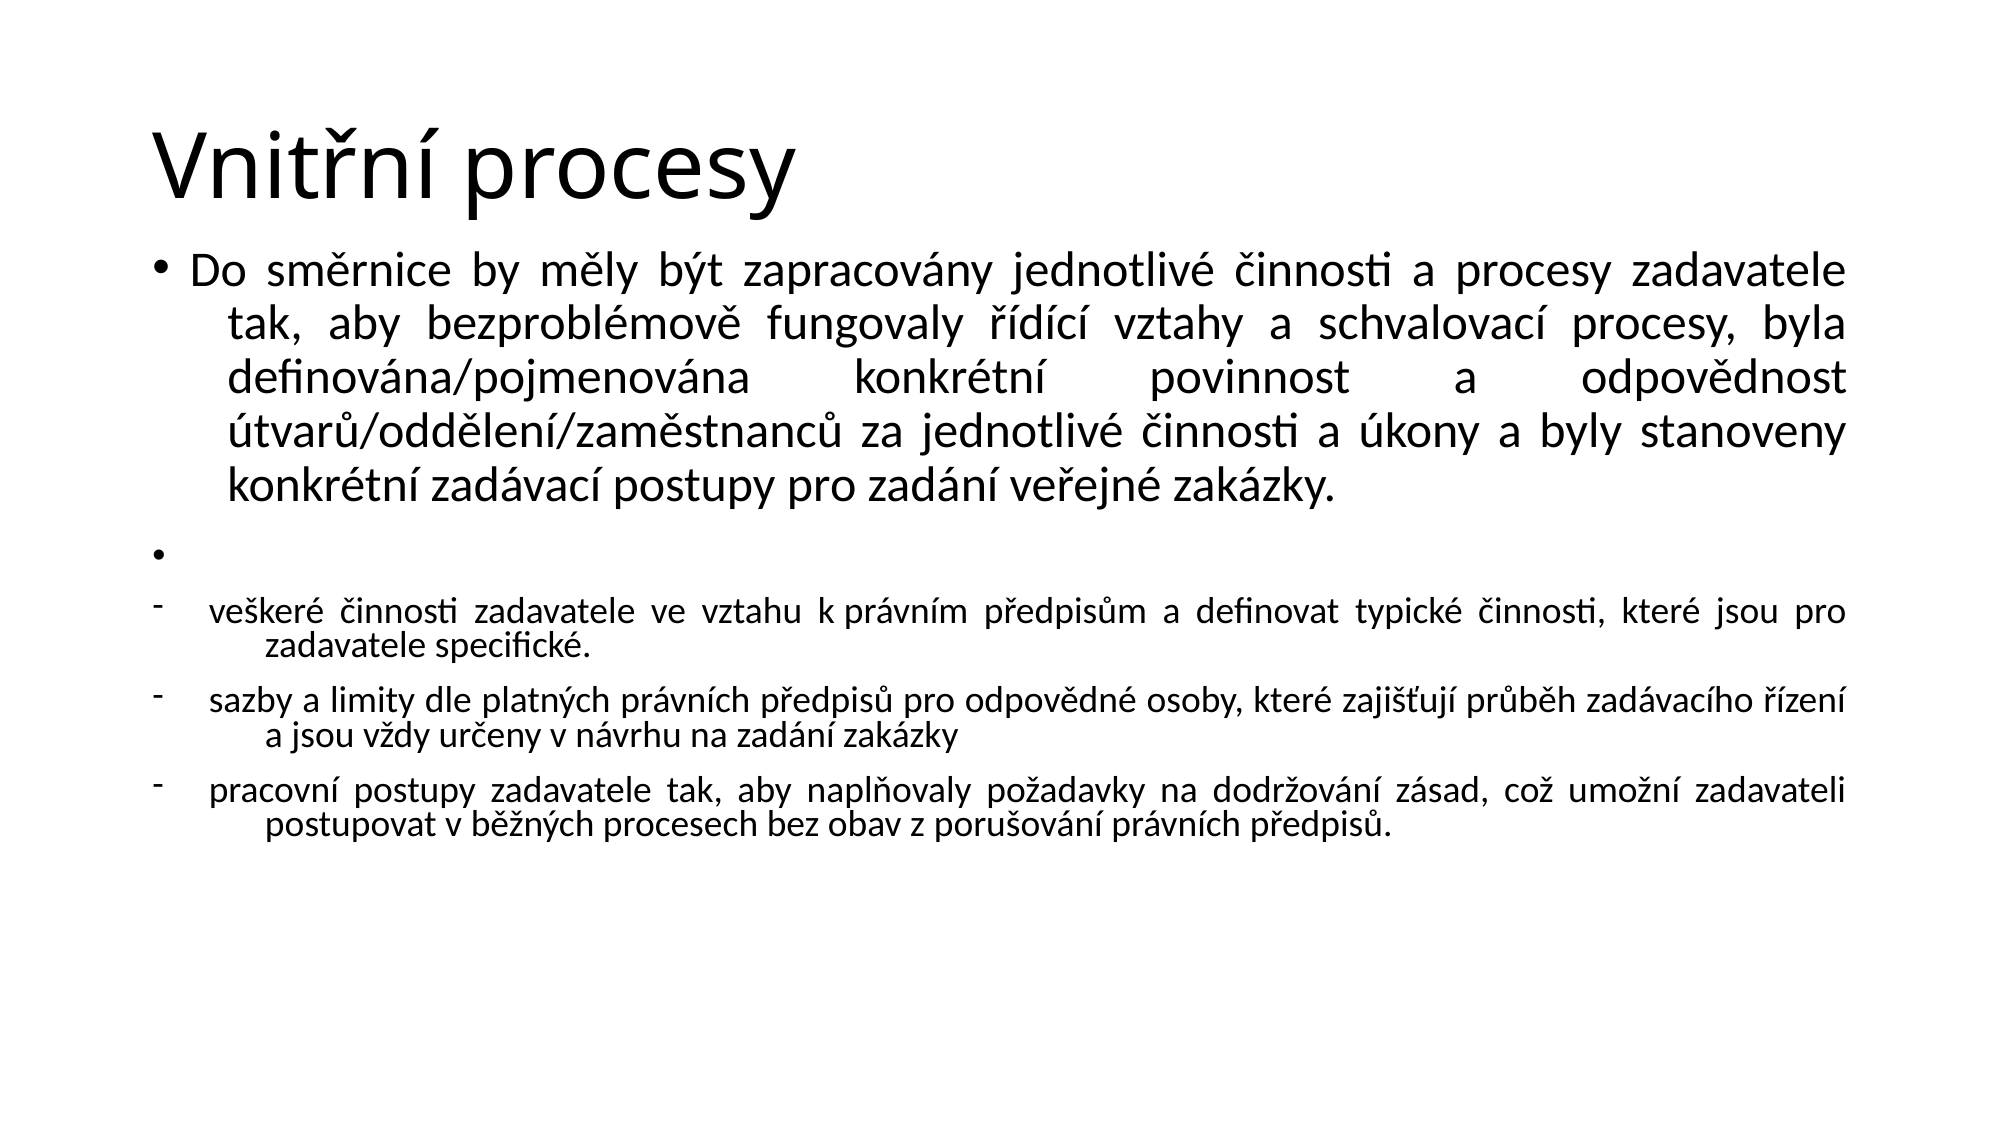

# Vnitřní procesy
Do směrnice by měly být zapracovány jednotlivé činnosti a procesy zadavatele tak, aby bezproblémově fungovaly řídící vztahy a schvalovací procesy, byla definována/pojmenována konkrétní povinnost a odpovědnost útvarů/oddělení/zaměstnanců za jednotlivé činnosti a úkony a byly stanoveny konkrétní zadávací postupy pro zadání veřejné zakázky.
veškeré činnosti zadavatele ve vztahu k právním předpisům a definovat typické činnosti, které jsou pro zadavatele specifické.
sazby a limity dle platných právních předpisů pro odpovědné osoby, které zajišťují průběh zadávacího řízení a jsou vždy určeny v návrhu na zadání zakázky
pracovní postupy zadavatele tak, aby naplňovaly požadavky na dodržování zásad, což umožní zadavateli postupovat v běžných procesech bez obav z porušování právních předpisů.